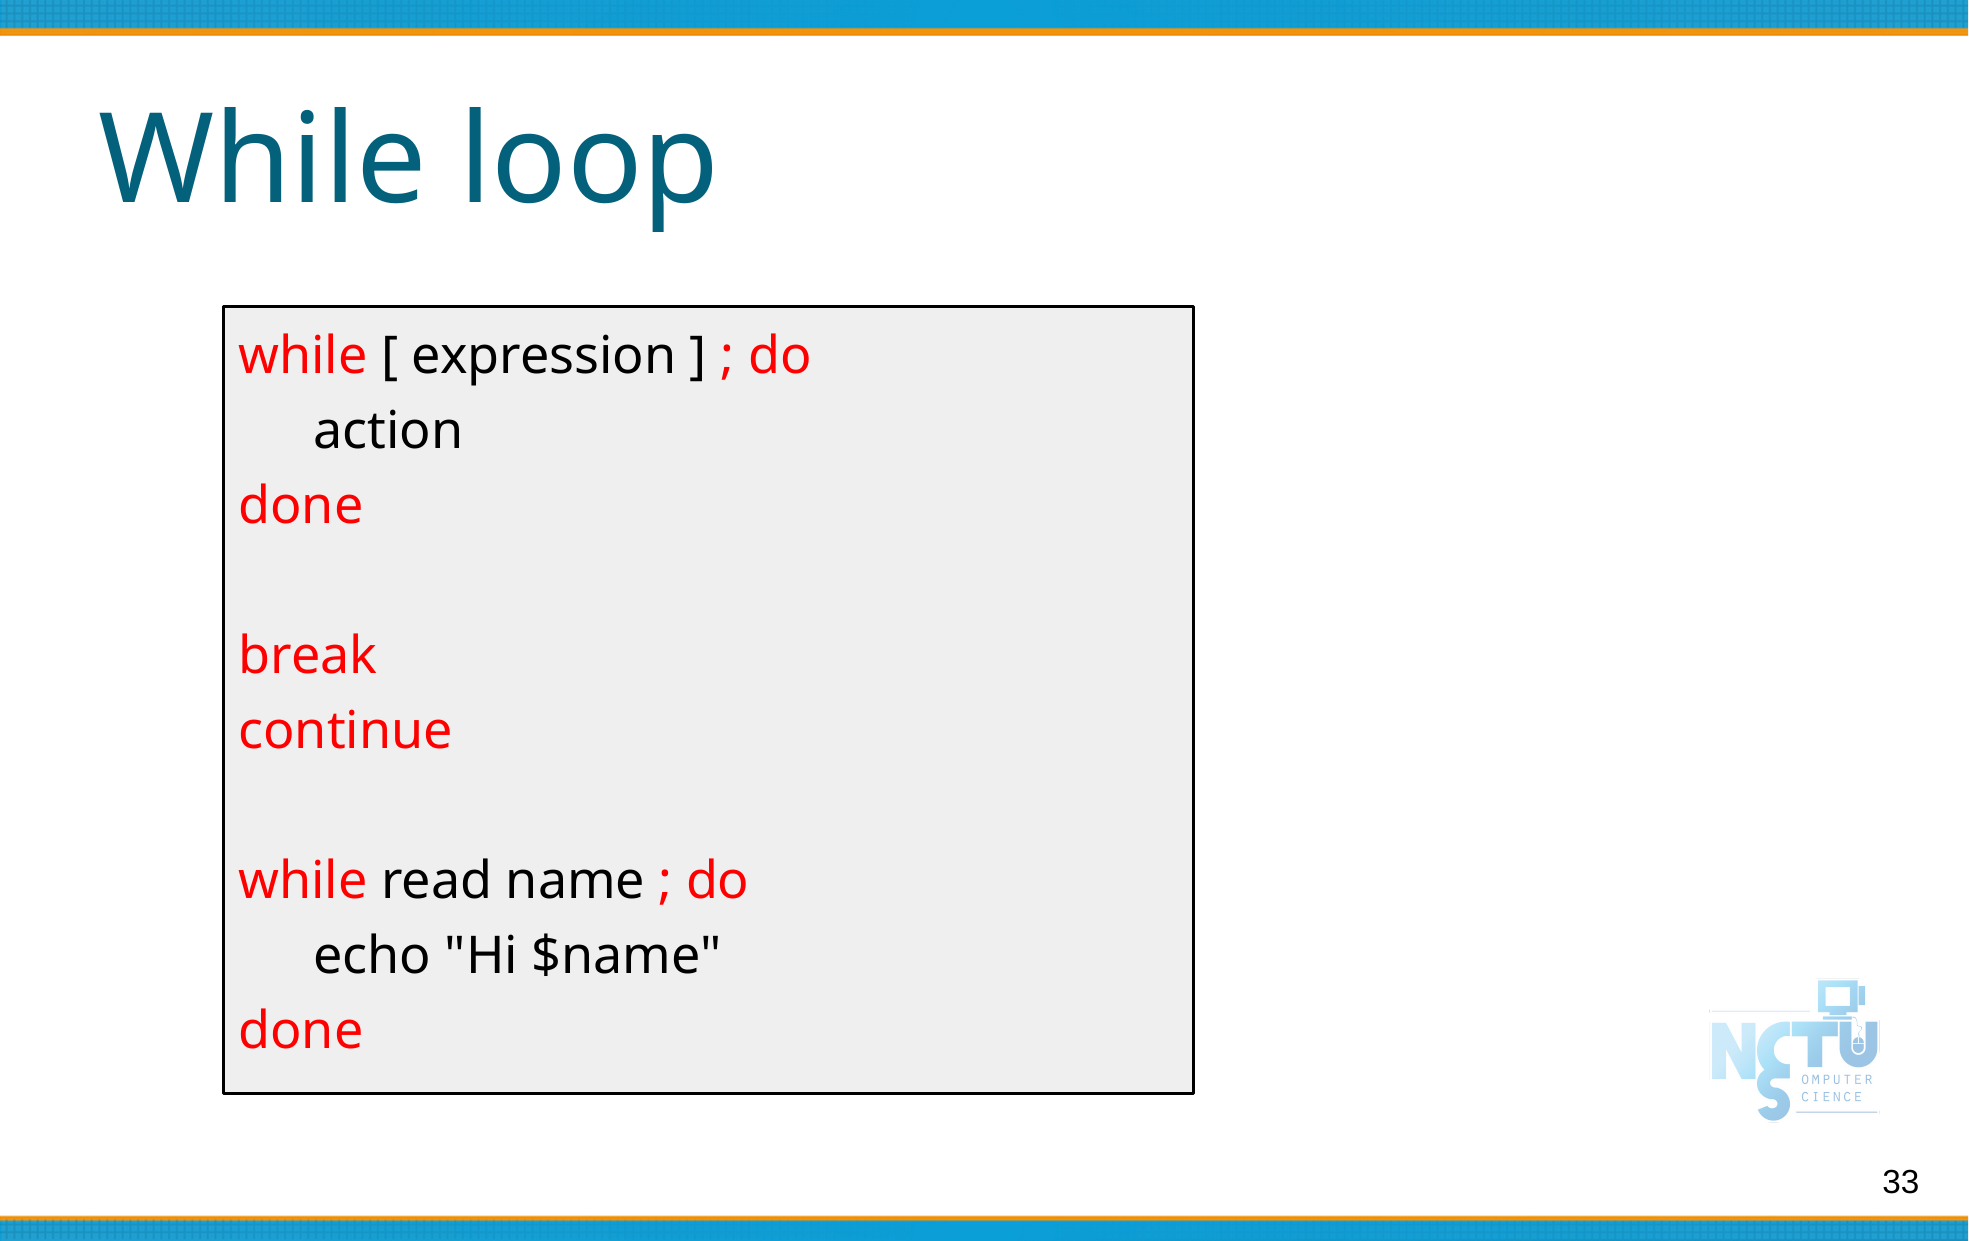

# While loop
while [ expression ] ; do
	action
done
break
continue
while read name ; do
	echo "Hi $name"
done